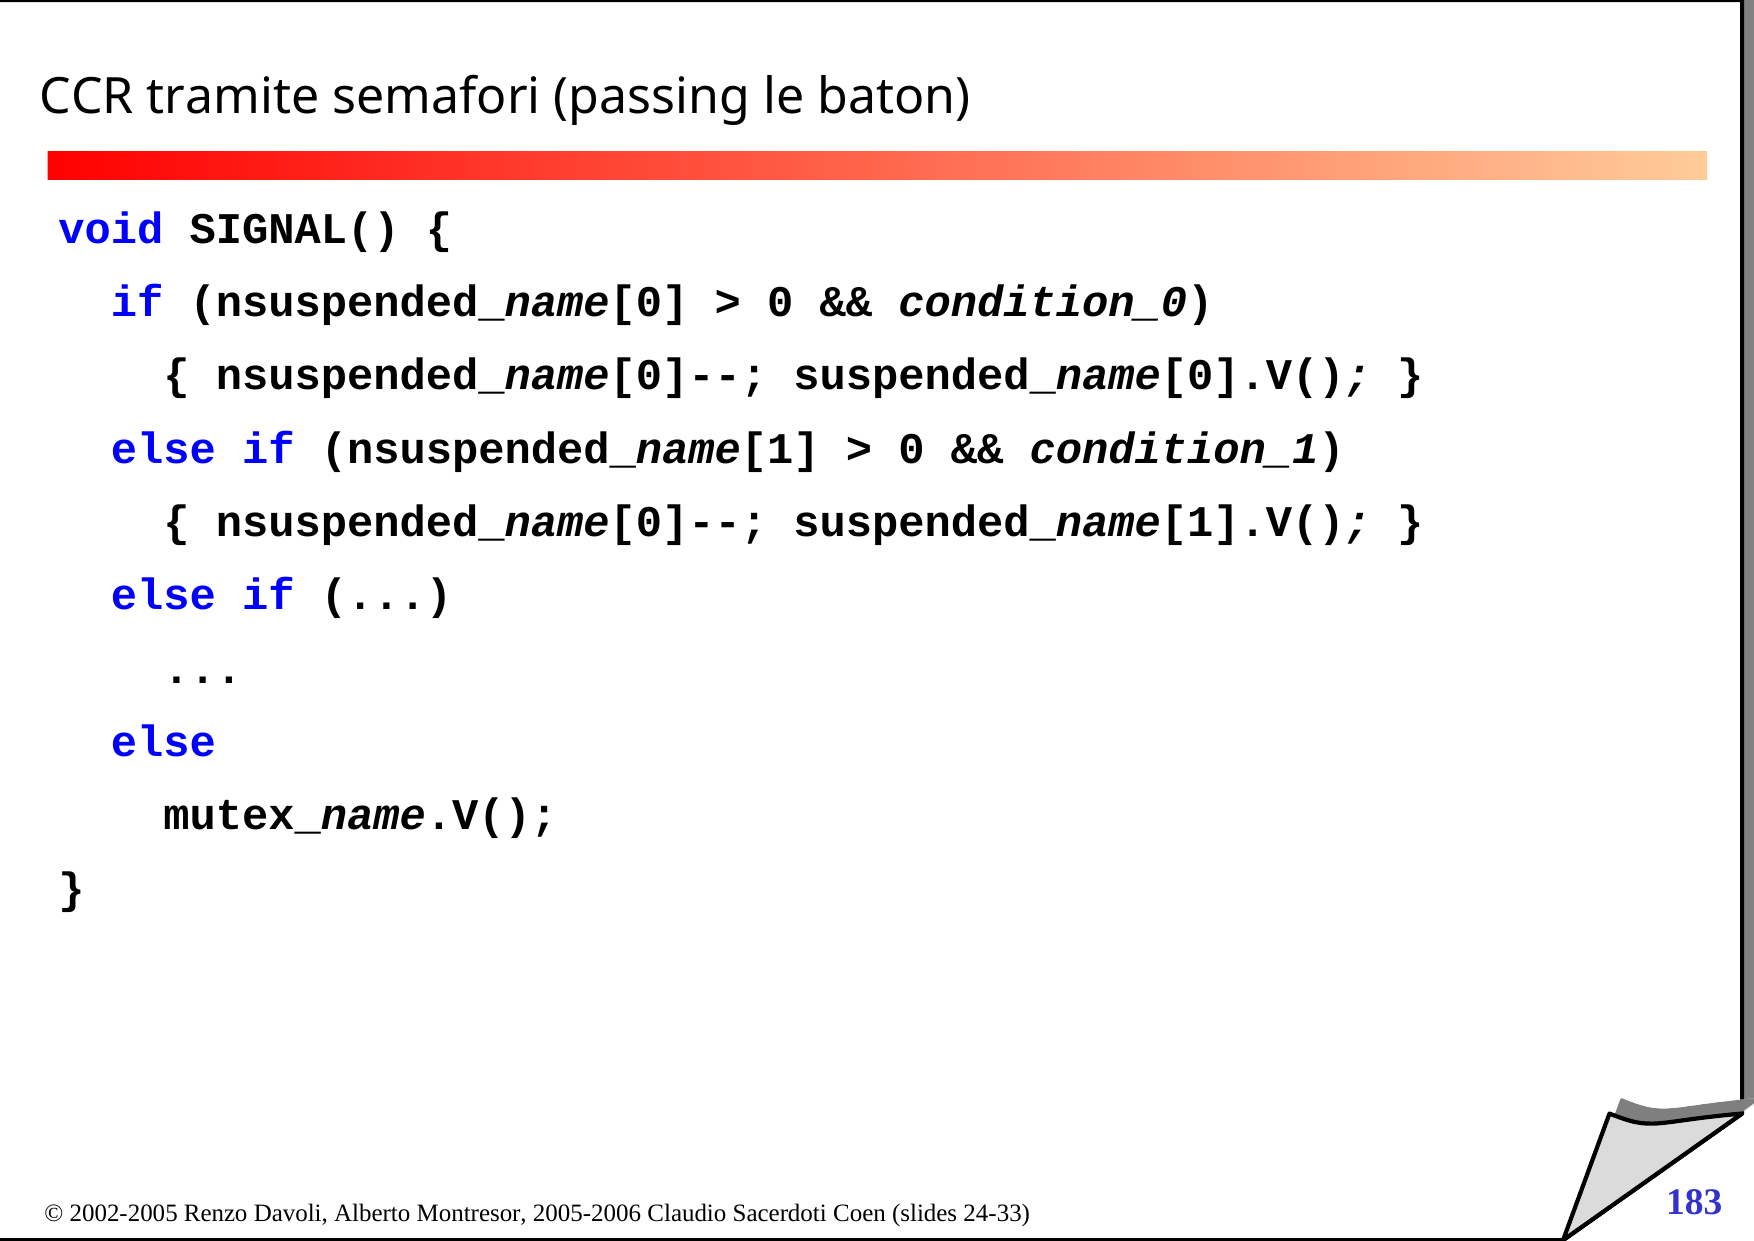

# CCR tramite semafori (passing le baton)
void SIGNAL() {
 if (nsuspended_name[0] > 0 && condition_0)
 { nsuspended_name[0]--; suspended_name[0].V(); }
 else if (nsuspended_name[1] > 0 && condition_1)
 { nsuspended_name[0]--; suspended_name[1].V(); }
 else if (...)
 ...
 else
 mutex_name.V();
}